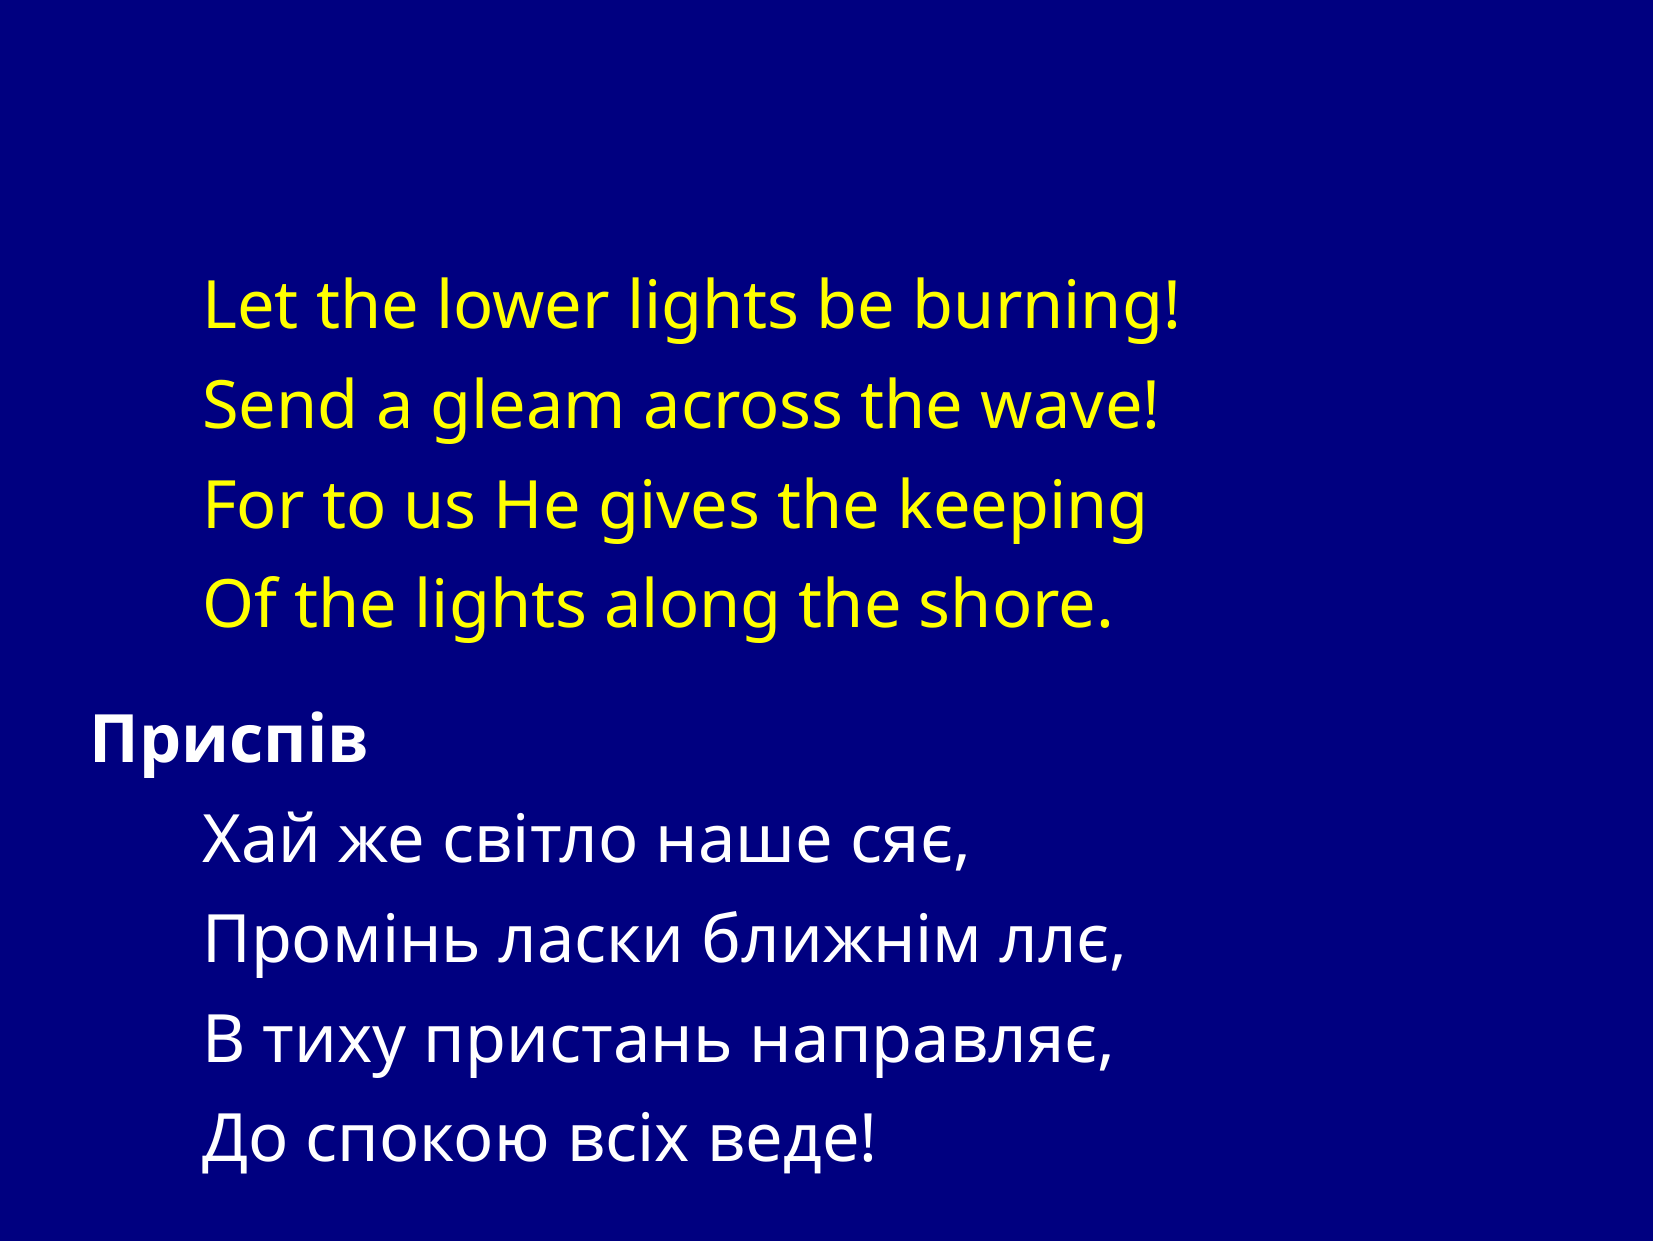

Let the lower lights be burning!
	Send a gleam across the wave!
	For to us He gives the keeping
	Of the lights along the shore.
Приспів
	Хай же світло наше сяє,
	Промінь ласки ближнім ллє,
	В тиху пристань направляє,
	До спокою всіх веде!